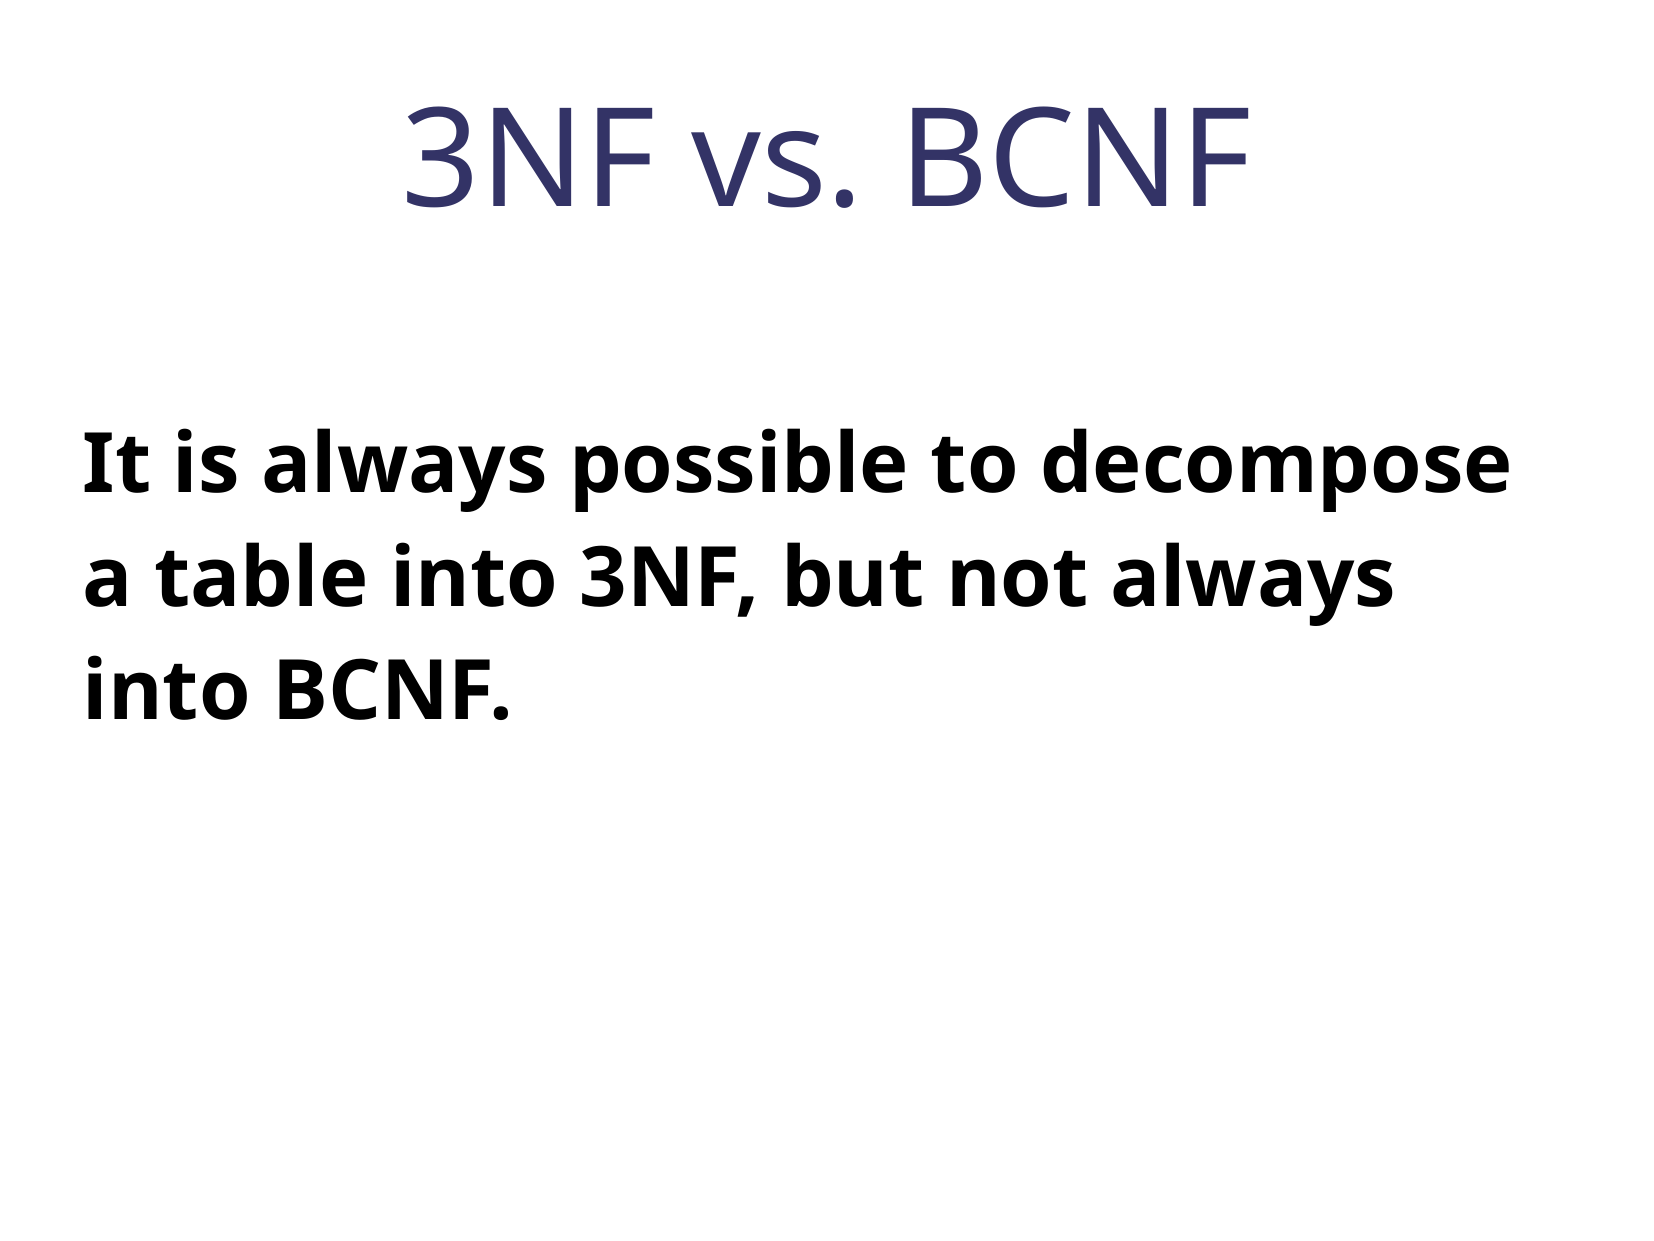

# 3NF vs. BCNF
It is always possible to decompose a table into 3NF, but not always into BCNF.